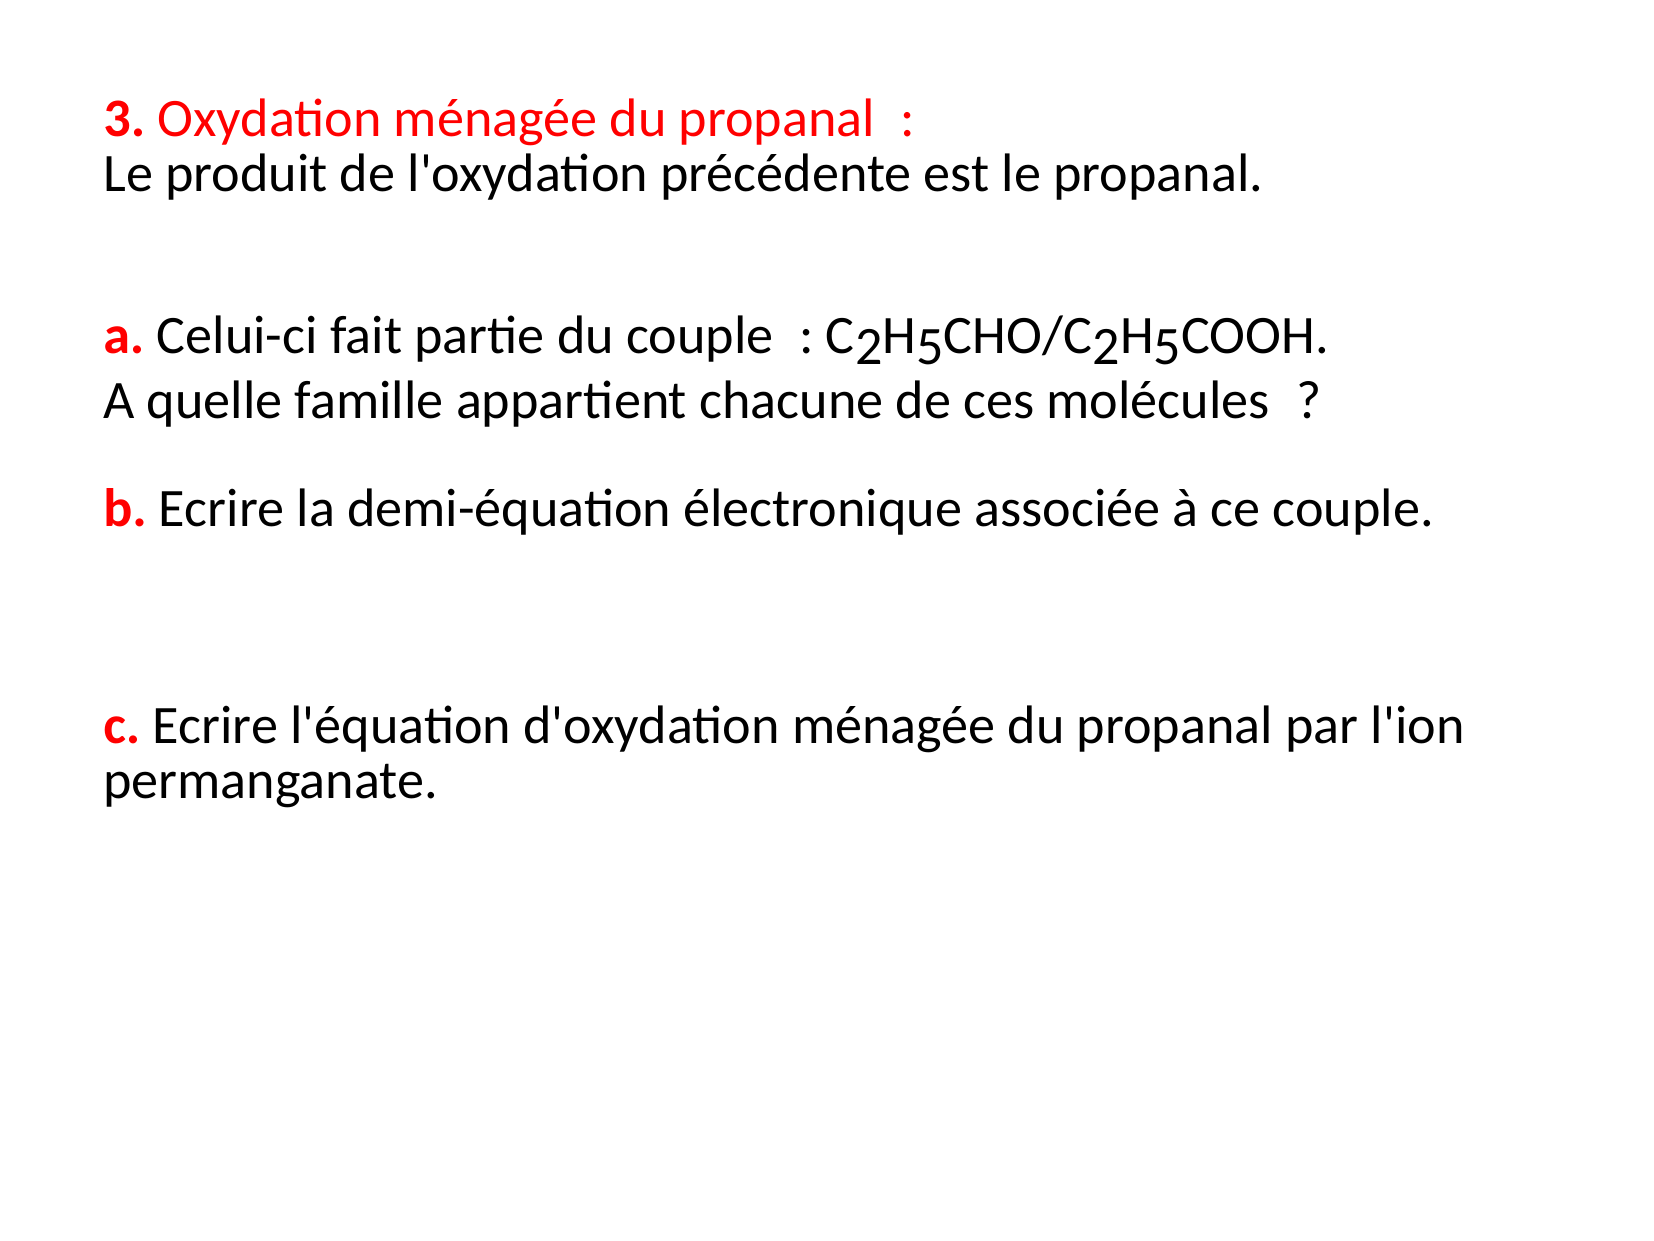

3. Oxydation ménagée du propanal  :
Le produit de l'oxydation précédente est le propanal.
a. Celui-ci fait partie du couple  : C2H5CHO/C2H5COOH.
A quelle famille appartient chacune de ces molécules  ?
b. Ecrire la demi-équation électronique associée à ce couple.
c. Ecrire l'équation d'oxydation ménagée du propanal par l'ion permanganate.